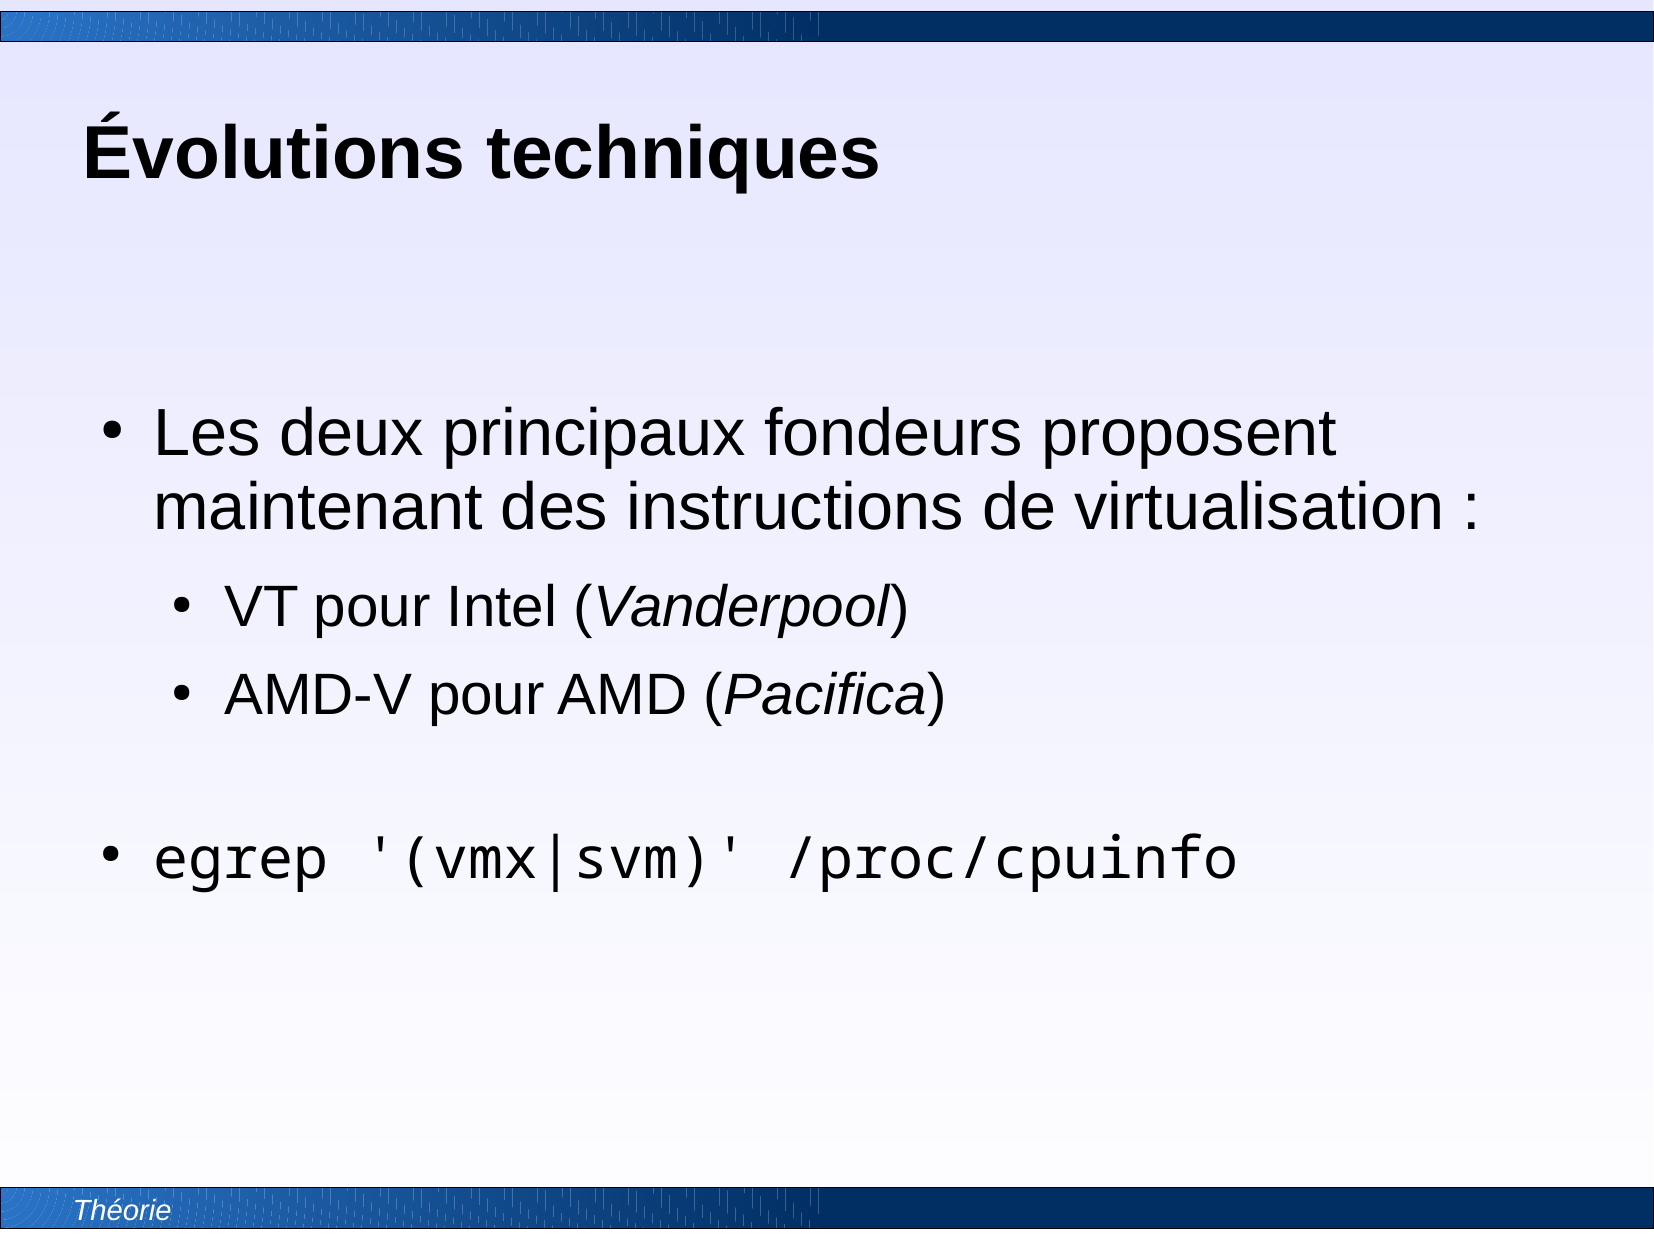

# Évolutions techniques
Les deux principaux fondeurs proposent maintenant des instructions de virtualisation :
VT pour Intel (Vanderpool)
AMD-V pour AMD (Pacifica)
egrep '(vmx|svm)' /proc/cpuinfo
Théorie